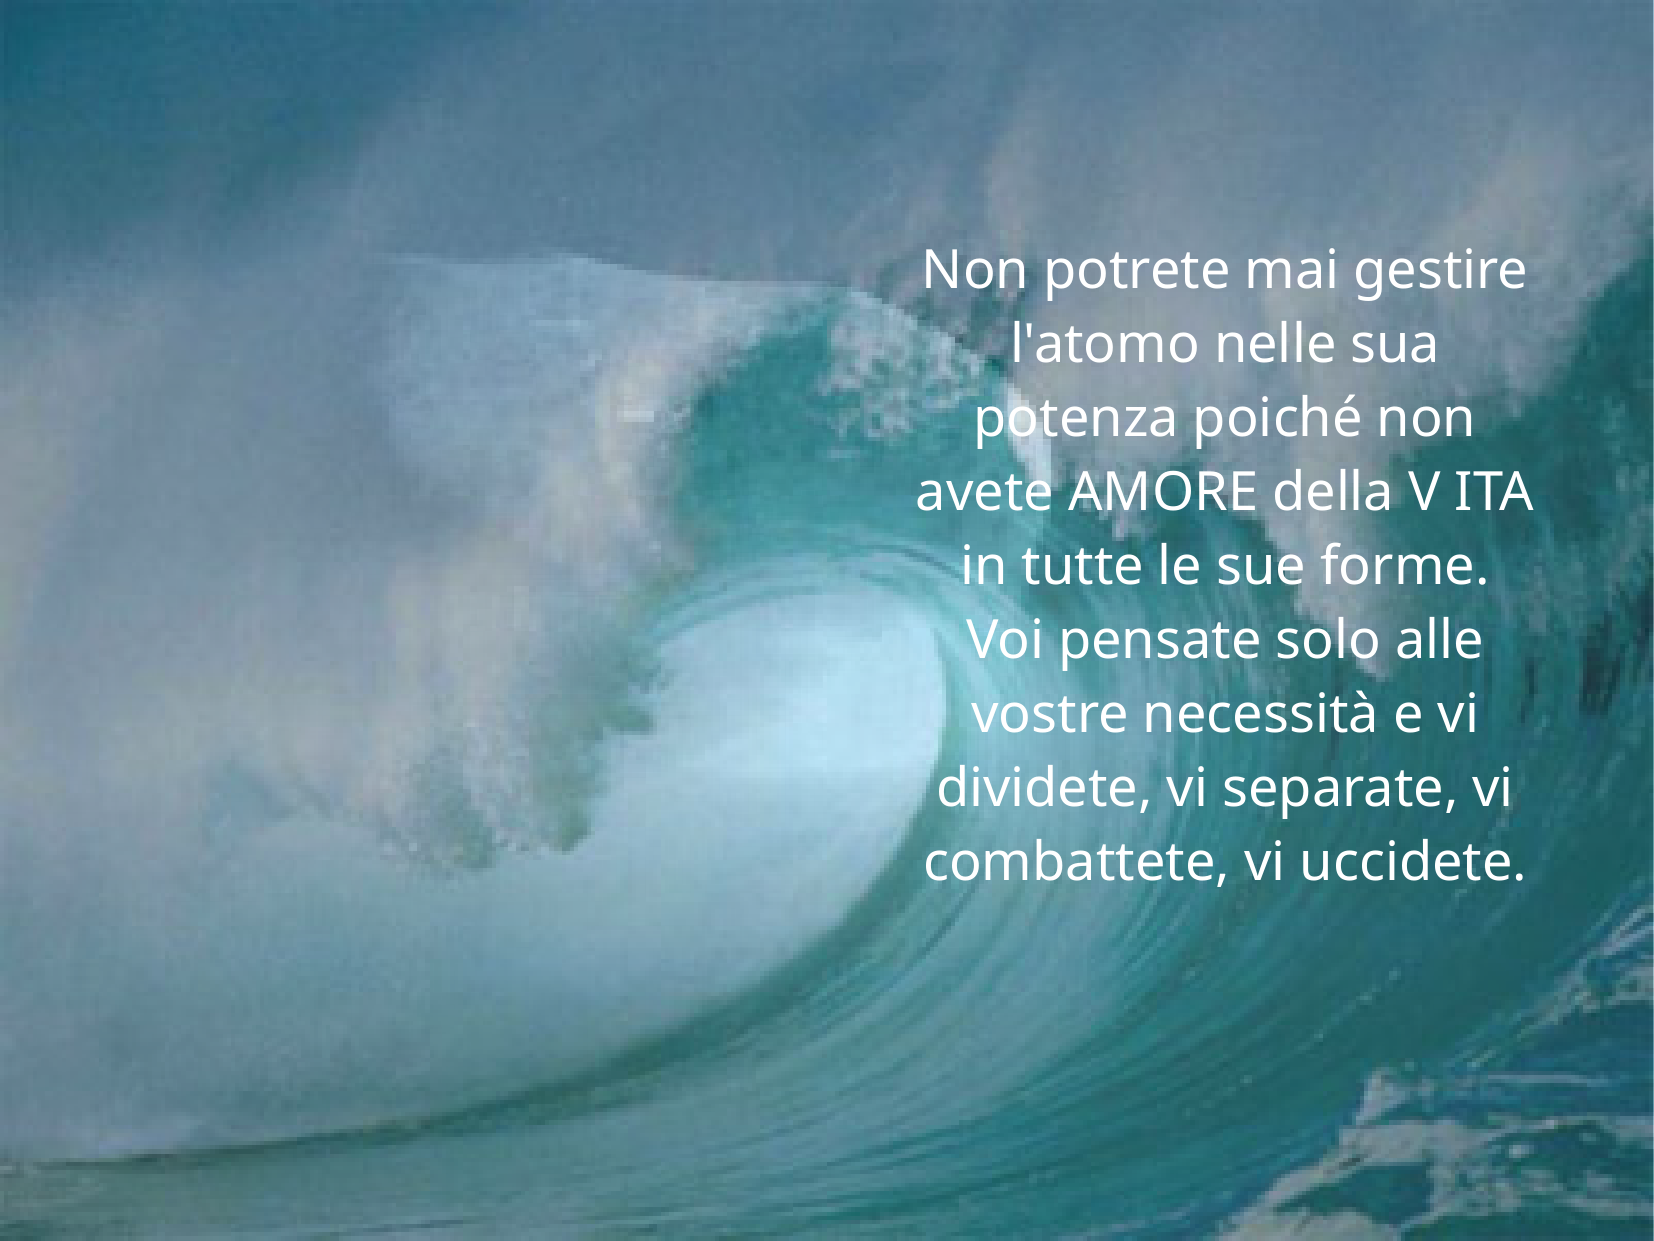

# Non potrete mai gestire l'atomo nelle sua potenza poiché non avete AMORE della V ITA in tutte le sue forme. Voi pensate solo alle vostre necessità e vi dividete, vi separate, vi combattete, vi uccidete.